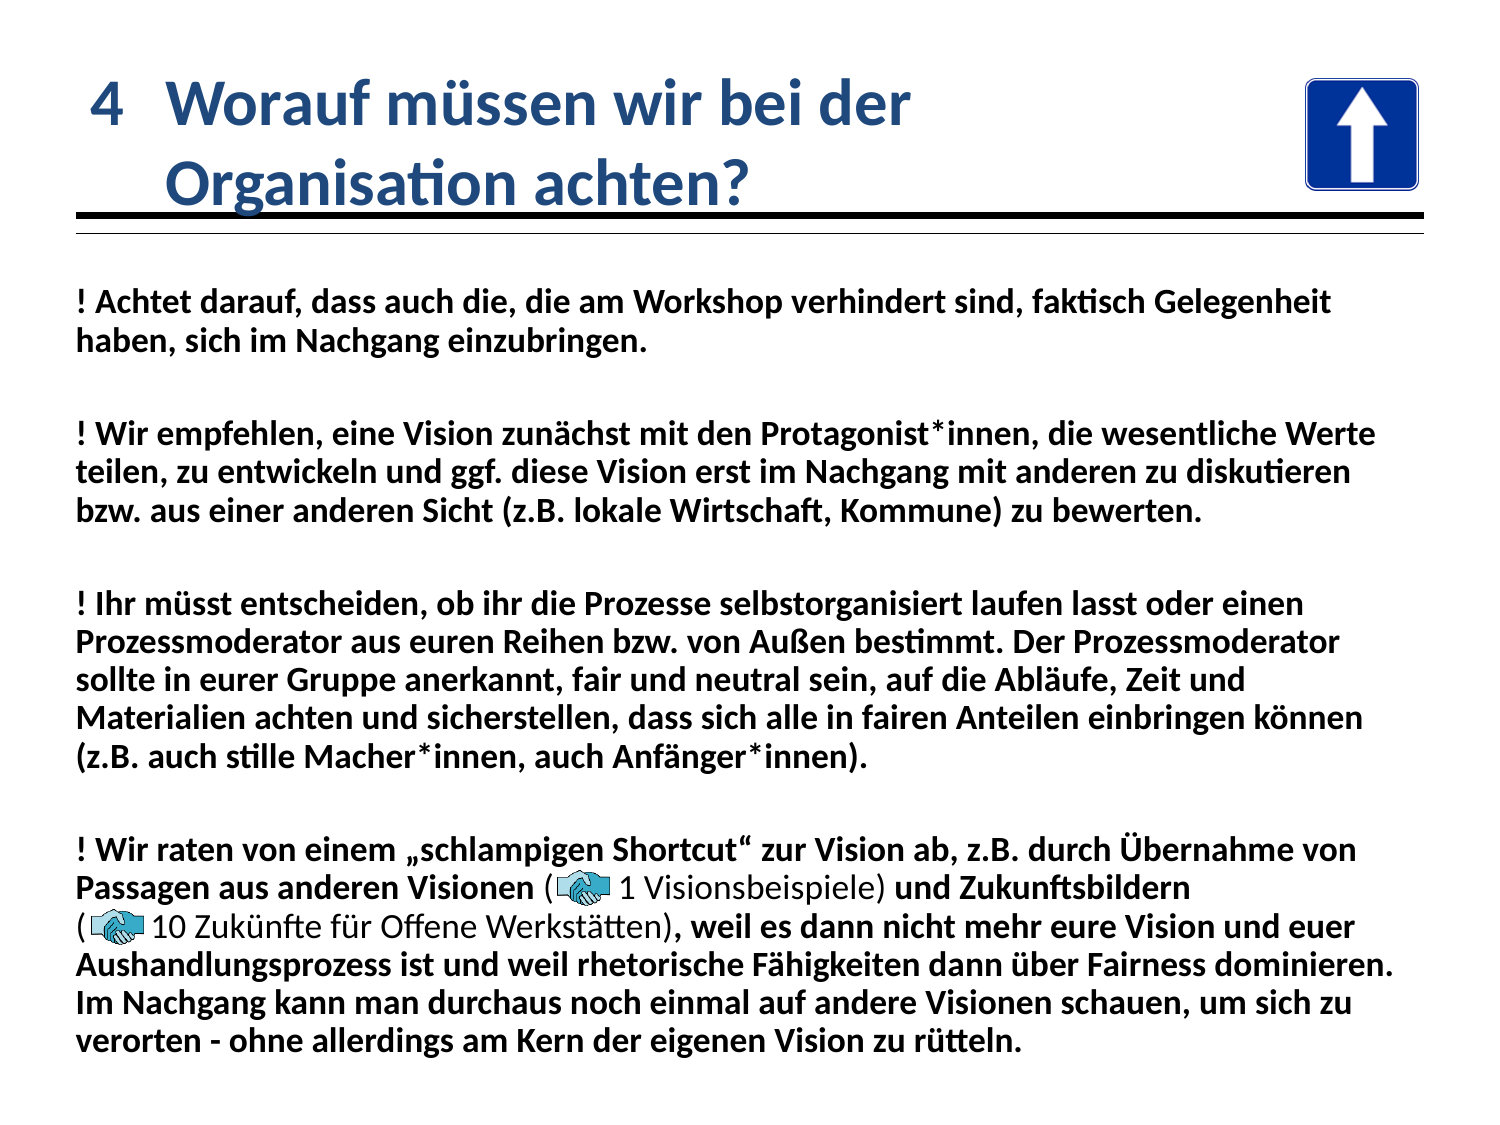

4	Worauf müssen wir bei der
	Organisation achten?
# ! Achtet darauf, dass auch die, die am Workshop verhindert sind, faktisch Gelegenheit haben, sich im Nachgang einzubringen.
! Wir empfehlen, eine Vision zunächst mit den Protagonist*innen, die wesentliche Werte teilen, zu entwickeln und ggf. diese Vision erst im Nachgang mit anderen zu diskutieren bzw. aus einer anderen Sicht (z.B. lokale Wirtschaft, Kommune) zu bewerten.
! Ihr müsst entscheiden, ob ihr die Prozesse selbstorganisiert laufen lasst oder einen Prozessmoderator aus euren Reihen bzw. von Außen bestimmt. Der Prozessmoderator sollte in eurer Gruppe anerkannt, fair und neutral sein, auf die Abläufe, Zeit und Materialien achten und sicherstellen, dass sich alle in fairen Anteilen einbringen können (z.B. auch stille Macher*innen, auch Anfänger*innen).
! Wir raten von einem „schlampigen Shortcut“ zur Vision ab, z.B. durch Übernahme von Passagen aus anderen Visionen ( 1 Visionsbeispiele) und Zukunftsbildern
( 10 Zukünfte für Offene Werkstätten), weil es dann nicht mehr eure Vision und euer Aushandlungsprozess ist und weil rhetorische Fähigkeiten dann über Fairness dominieren. Im Nachgang kann man durchaus noch einmal auf andere Visionen schauen, um sich zu verorten - ohne allerdings am Kern der eigenen Vision zu rütteln.